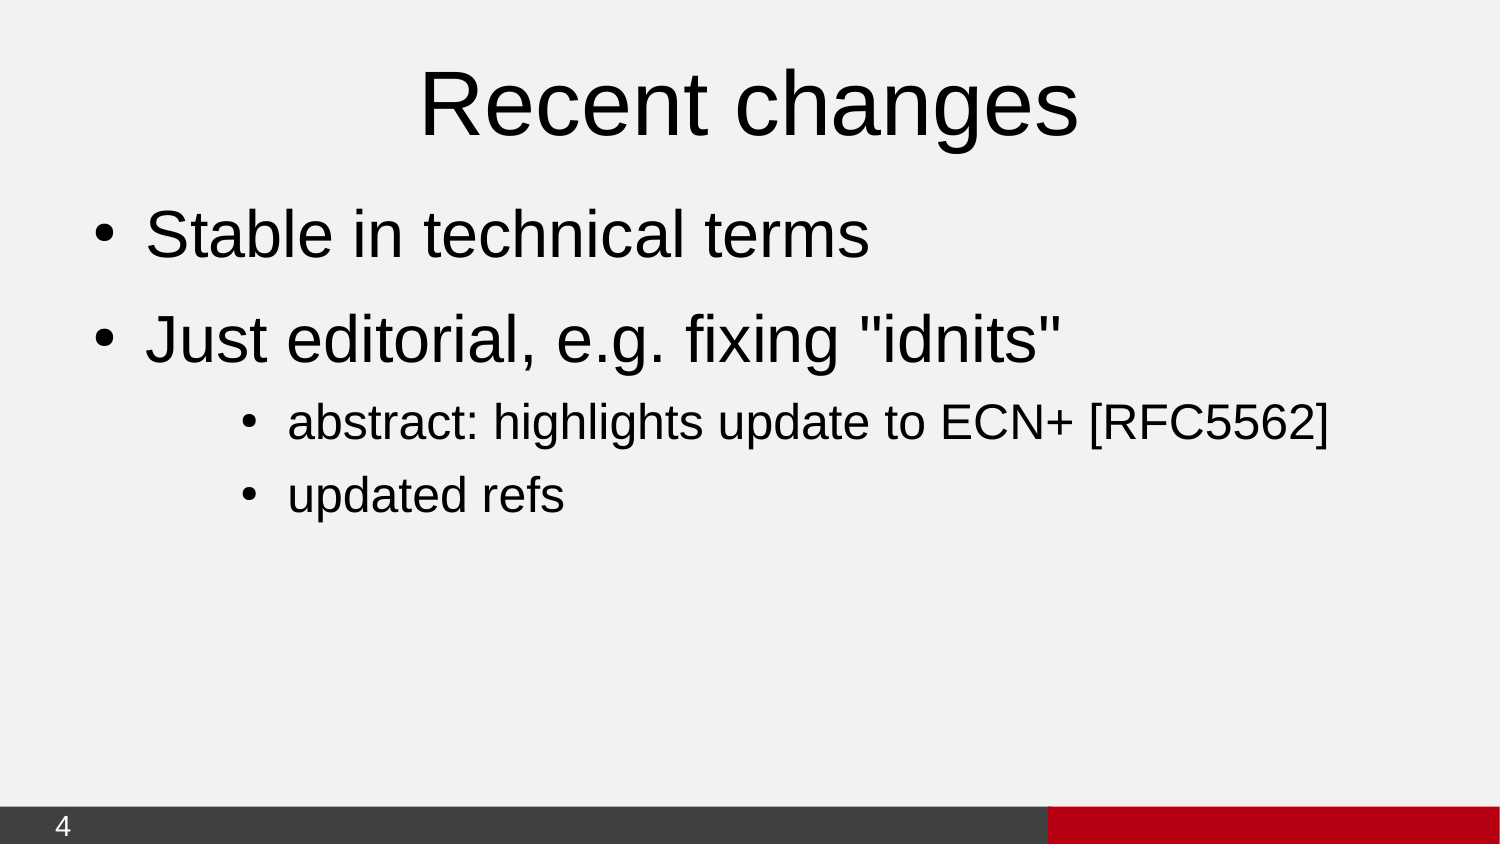

# Recent changes
Stable in technical terms
Just editorial, e.g. fixing "idnits"
abstract: highlights update to ECN+ [RFC5562]
updated refs
4